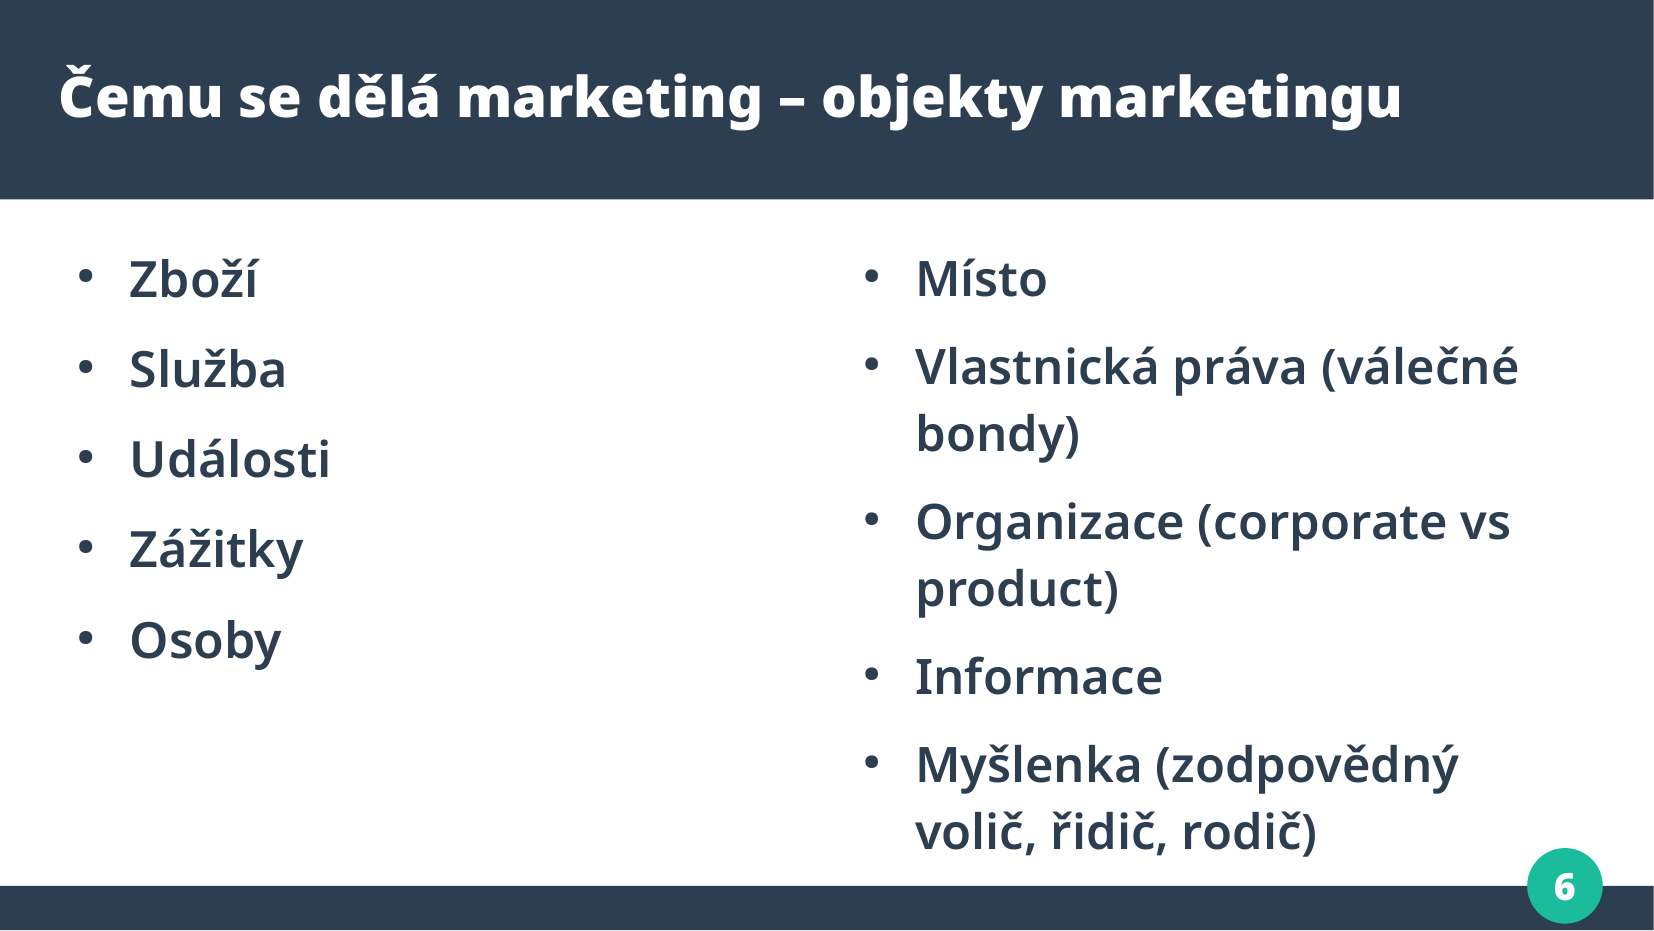

# Čemu se dělá marketing – objekty marketingu
Zboží
Služba
Události
Zážitky
Osoby
Místo
Vlastnická práva (válečné bondy)
Organizace (corporate vs product)
Informace
Myšlenka (zodpovědný volič, řidič, rodič)